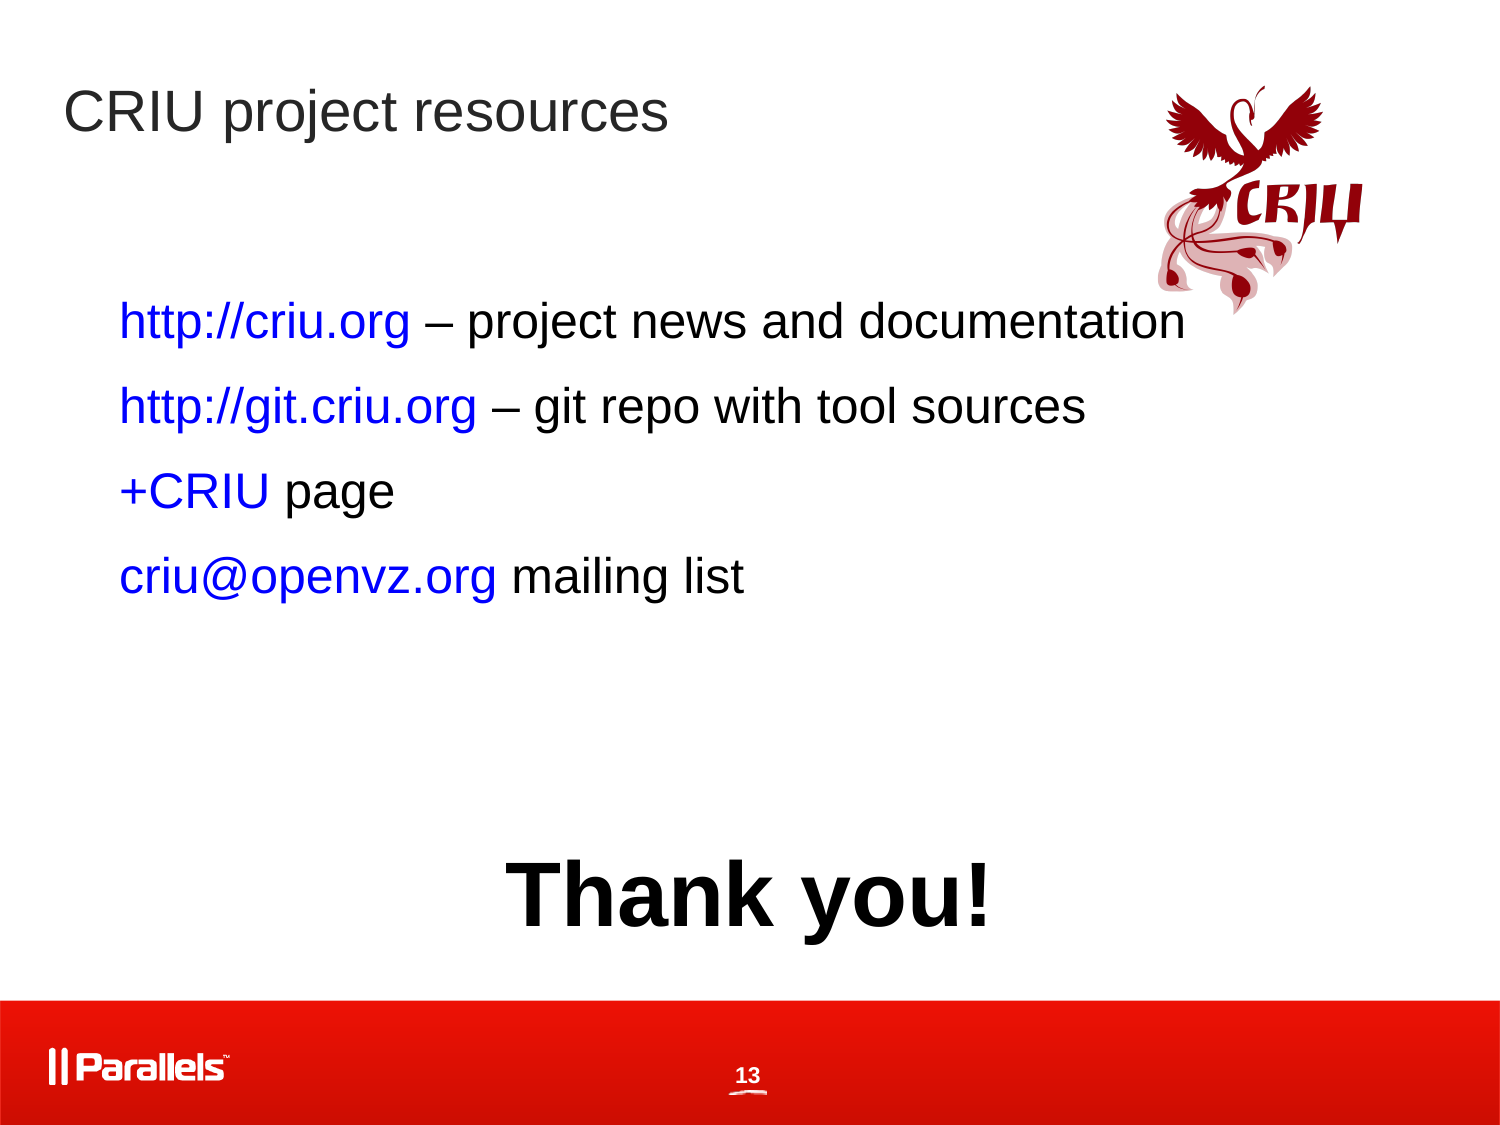

# CRIU project resources
http://criu.org – project news and documentation
http://git.criu.org – git repo with tool sources
+CRIU page
criu@openvz.org mailing list
Thank you!